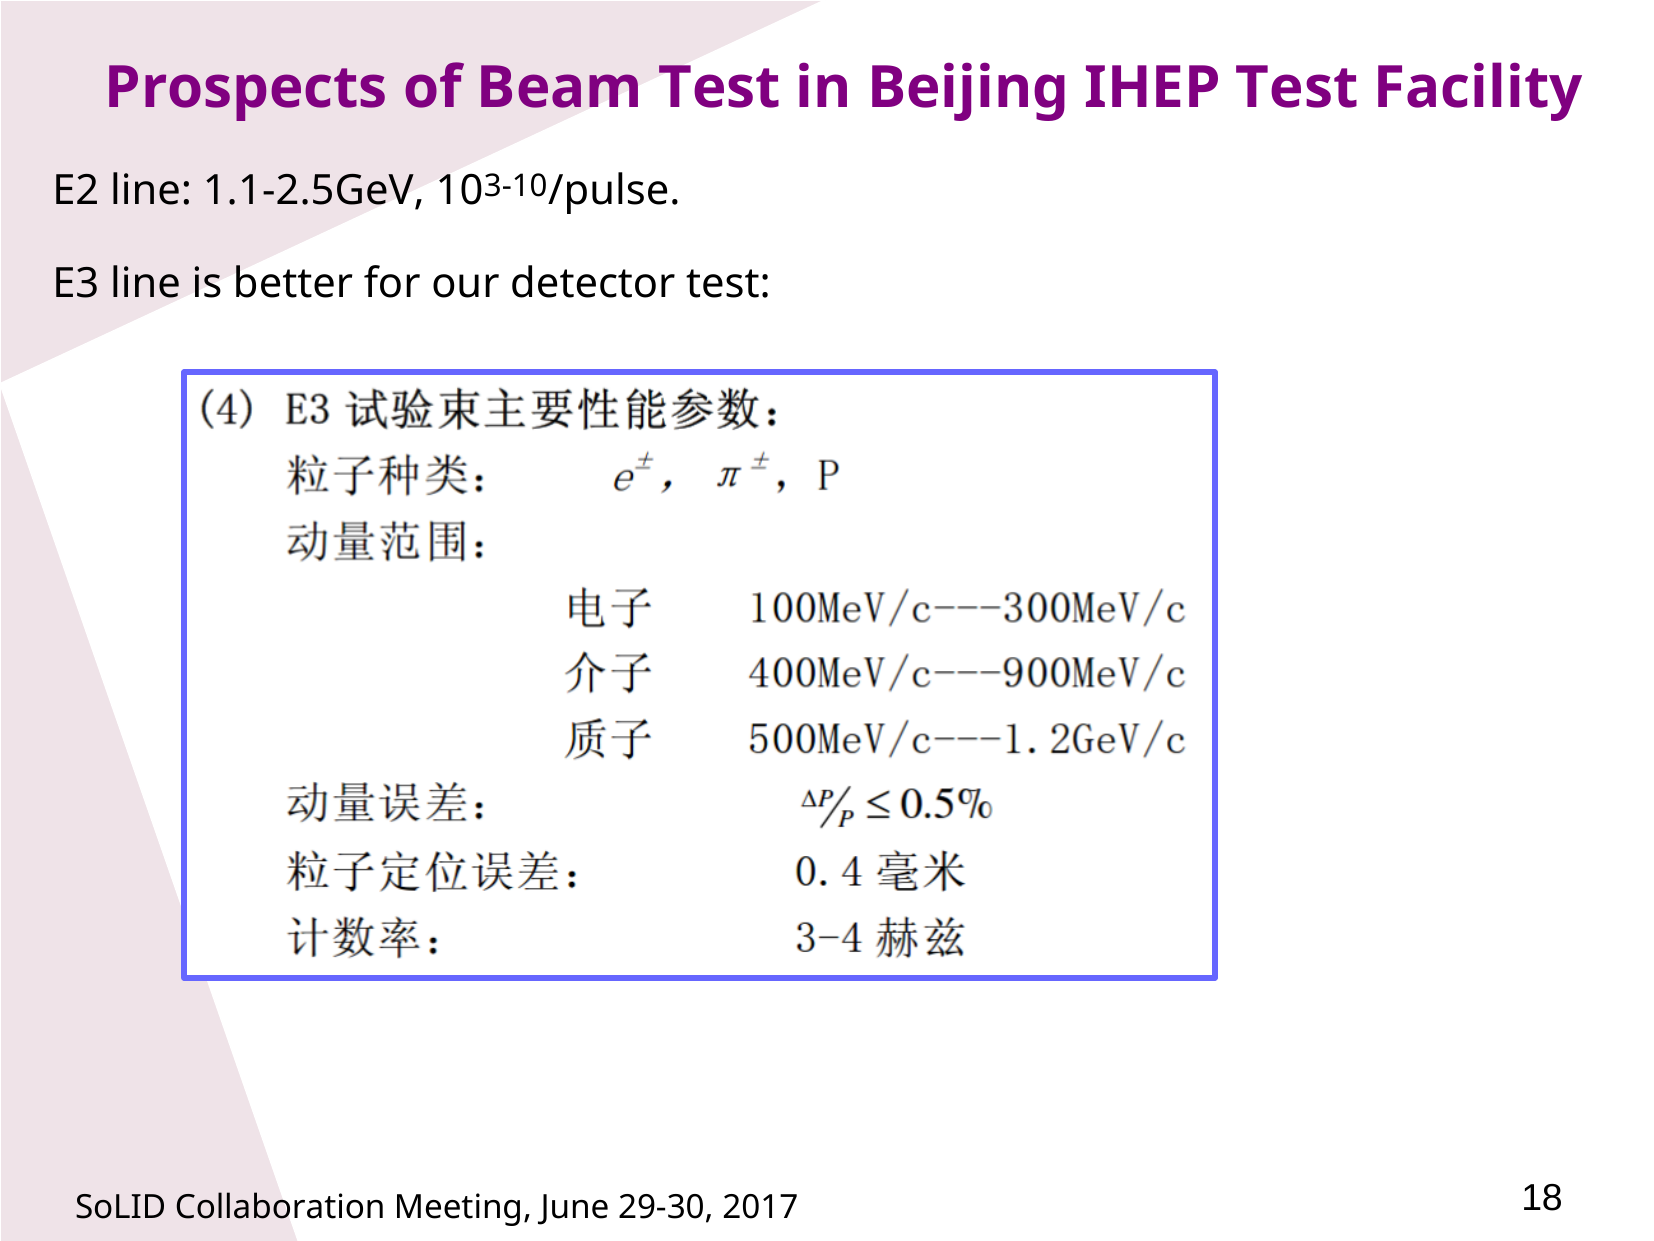

# Prospects of Beam Test in Beijing IHEP Test Facility
E2 line: 1.1-2.5GeV, 103-10/pulse.
E3 line is better for our detector test:
18